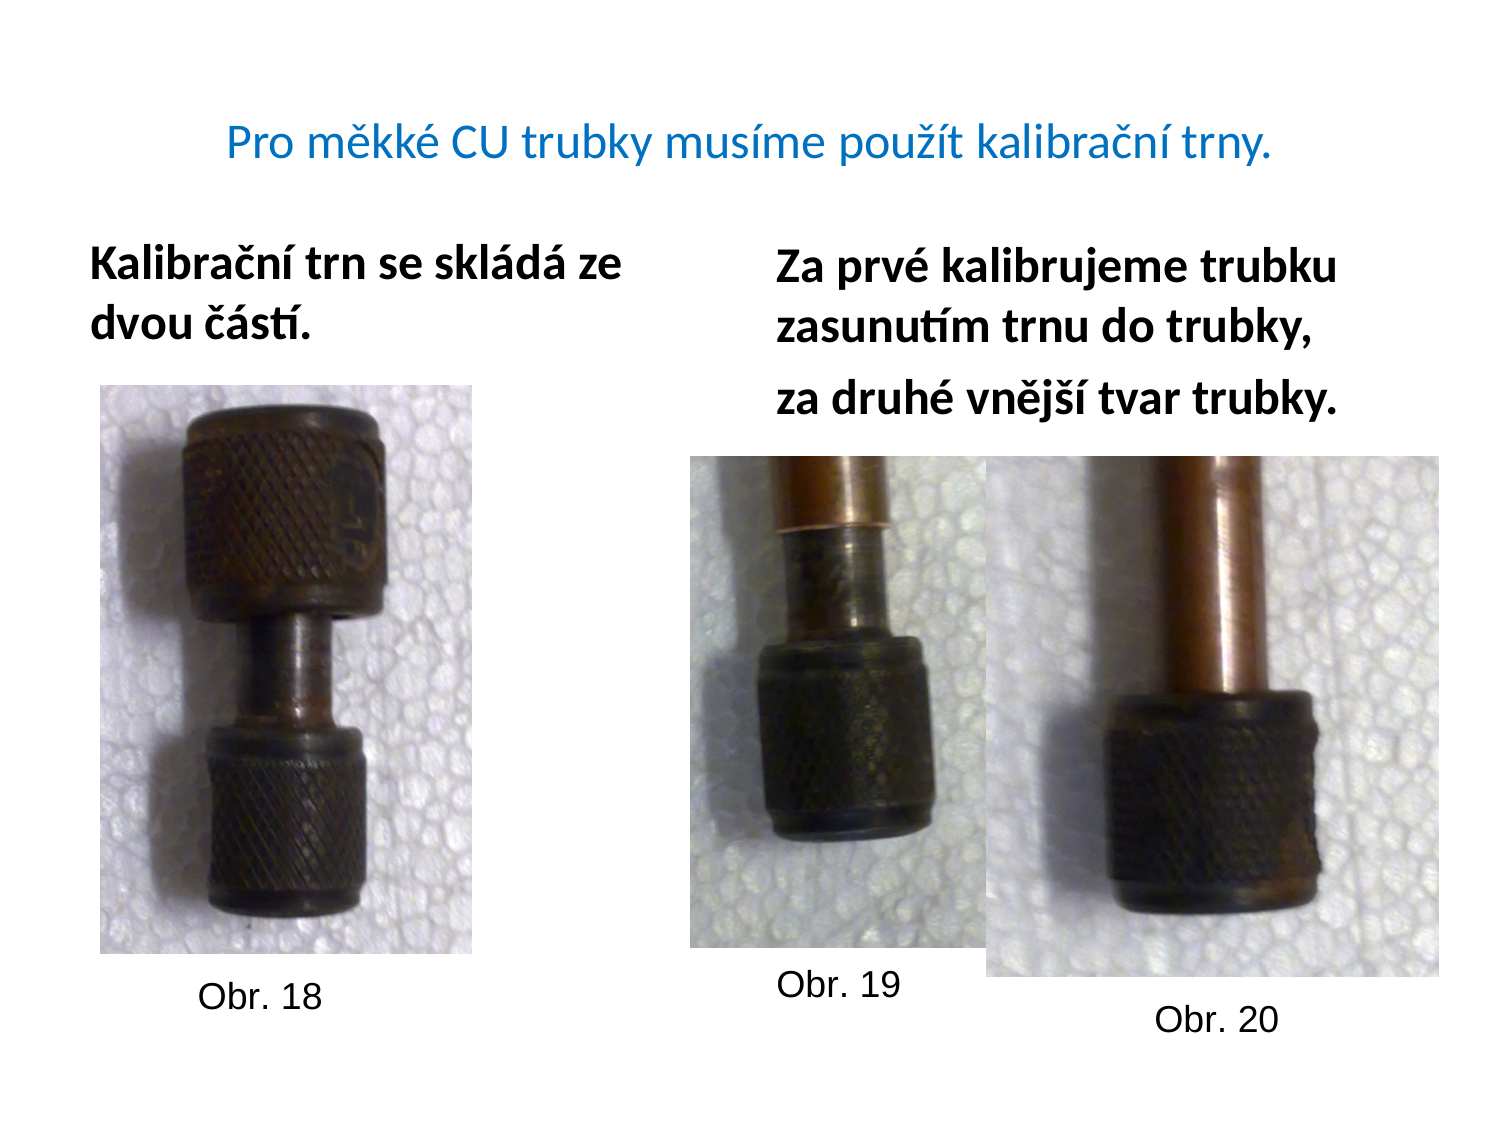

# Pro měkké CU trubky musíme použít kalibrační trny.
Za prvé kalibrujeme trubku zasunutím trnu do trubky,
za druhé vnější tvar trubky.
Kalibrační trn se skládá ze dvou částí.
Obr. 19
Obr. 18
Obr. 20